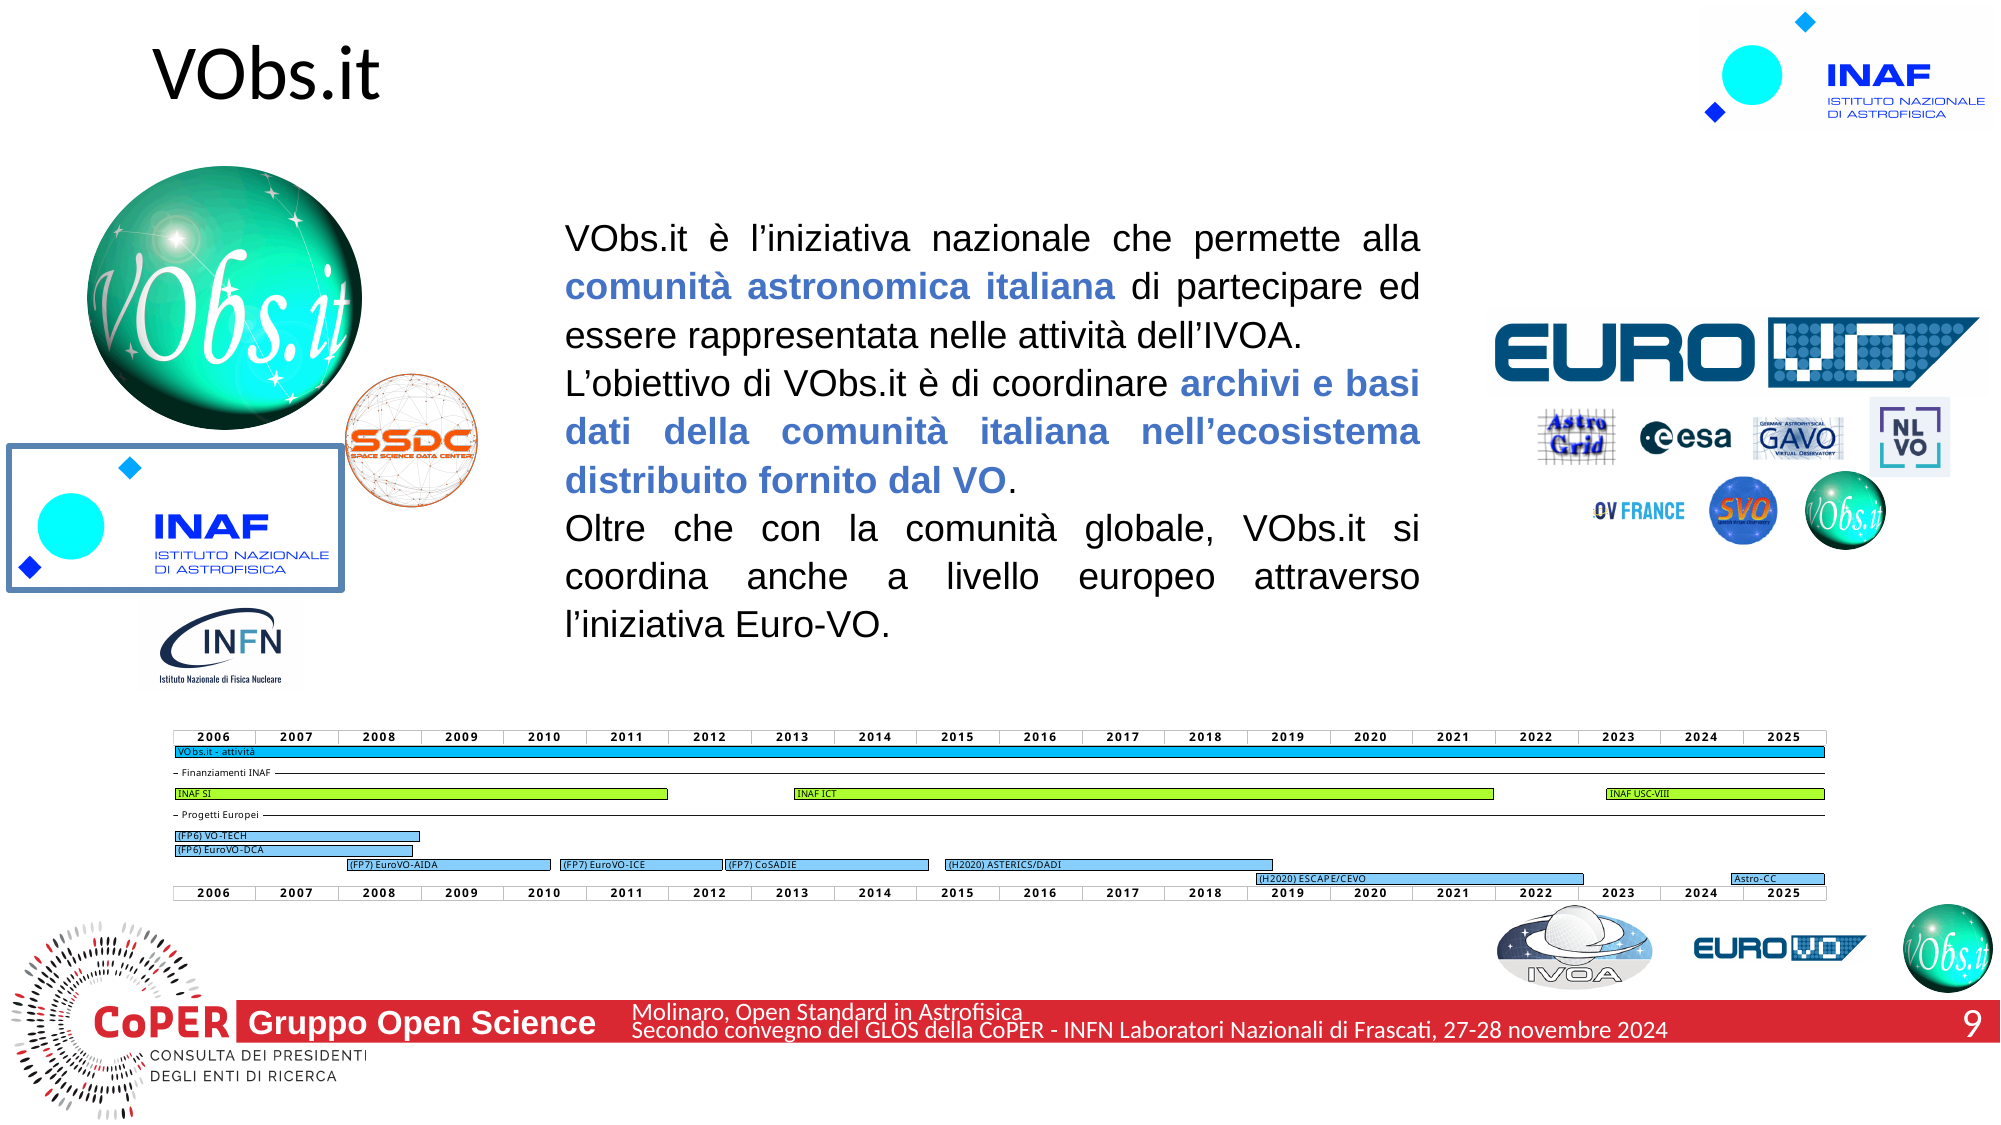

# VObs.it
VObs.it è l’iniziativa nazionale che permette alla comunità astronomica italiana di partecipare ed essere rappresentata nelle attività dell’IVOA.
L’obiettivo di VObs.it è di coordinare archivi e basi dati della comunità italiana nell’ecosistema distribuito fornito dal VO.
Oltre che con la comunità globale, VObs.it si coordina anche a livello europeo attraverso l’iniziativa Euro-VO.
Molinaro, Open Standard in Astrofisica
Secondo convegno del GLOS della CoPER - INFN Laboratori Nazionali di Frascati, 27-28 novembre 2024